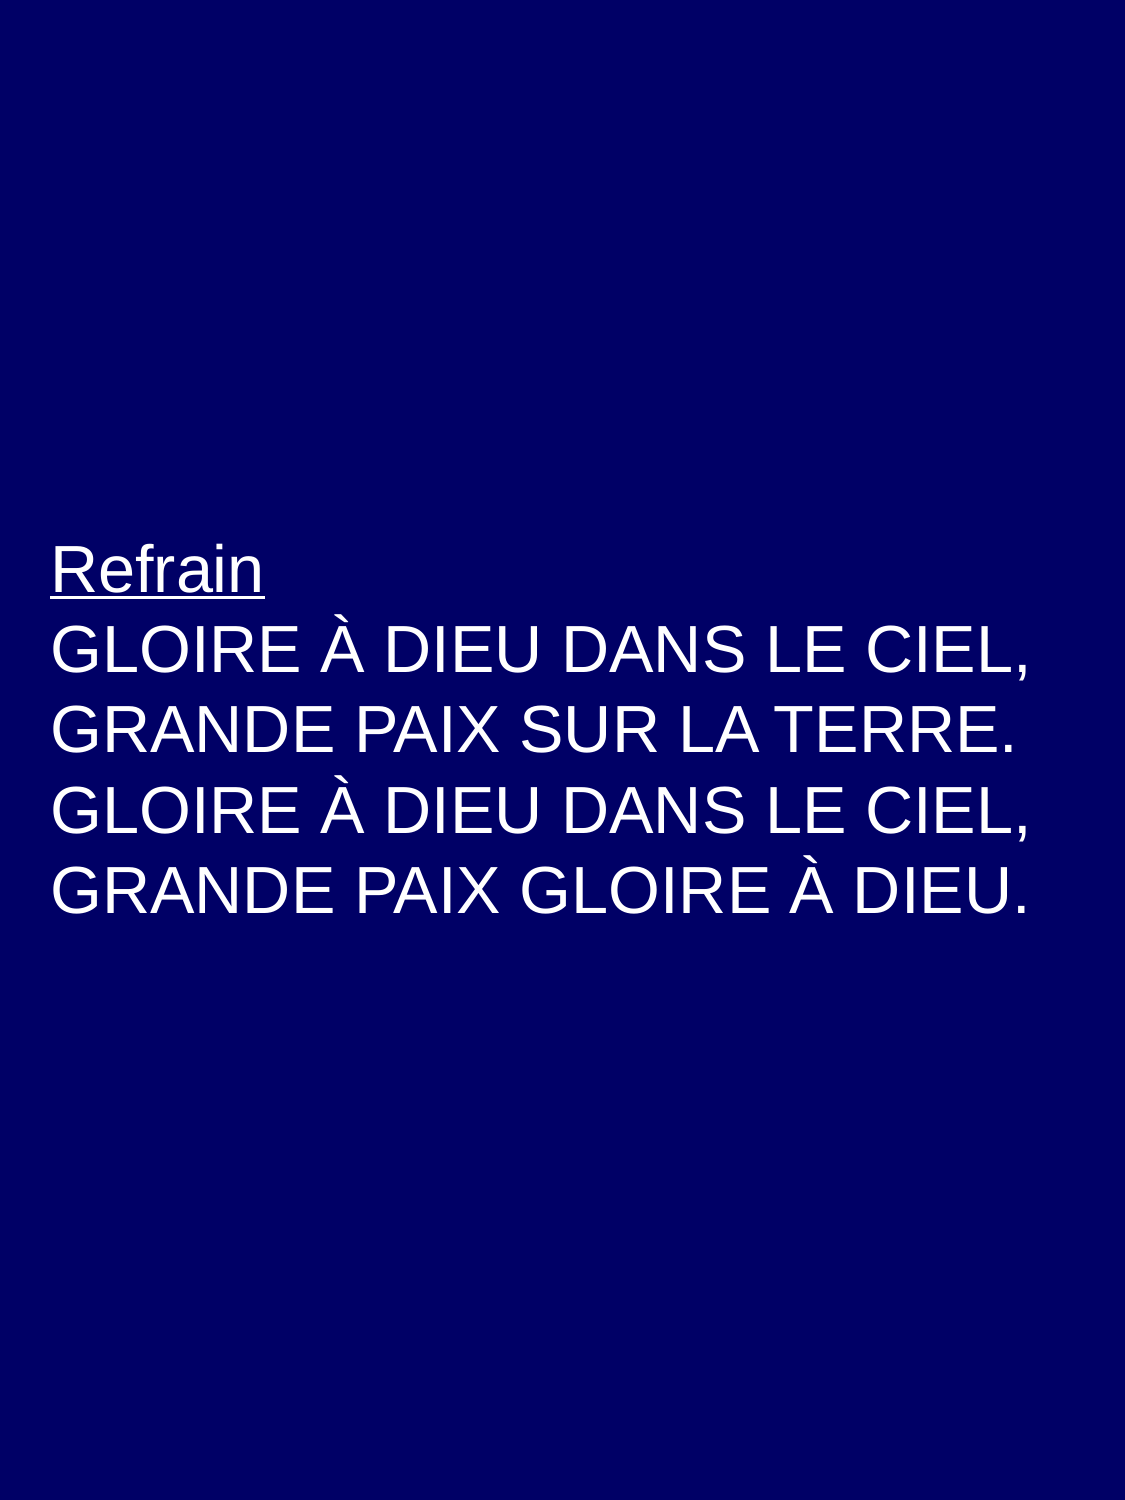

Refrain
GLOIRE À DIEU DANS LE CIEL,
GRANDE PAIX SUR LA TERRE.
GLOIRE À DIEU DANS LE CIEL,
GRANDE PAIX GLOIRE À DIEU.